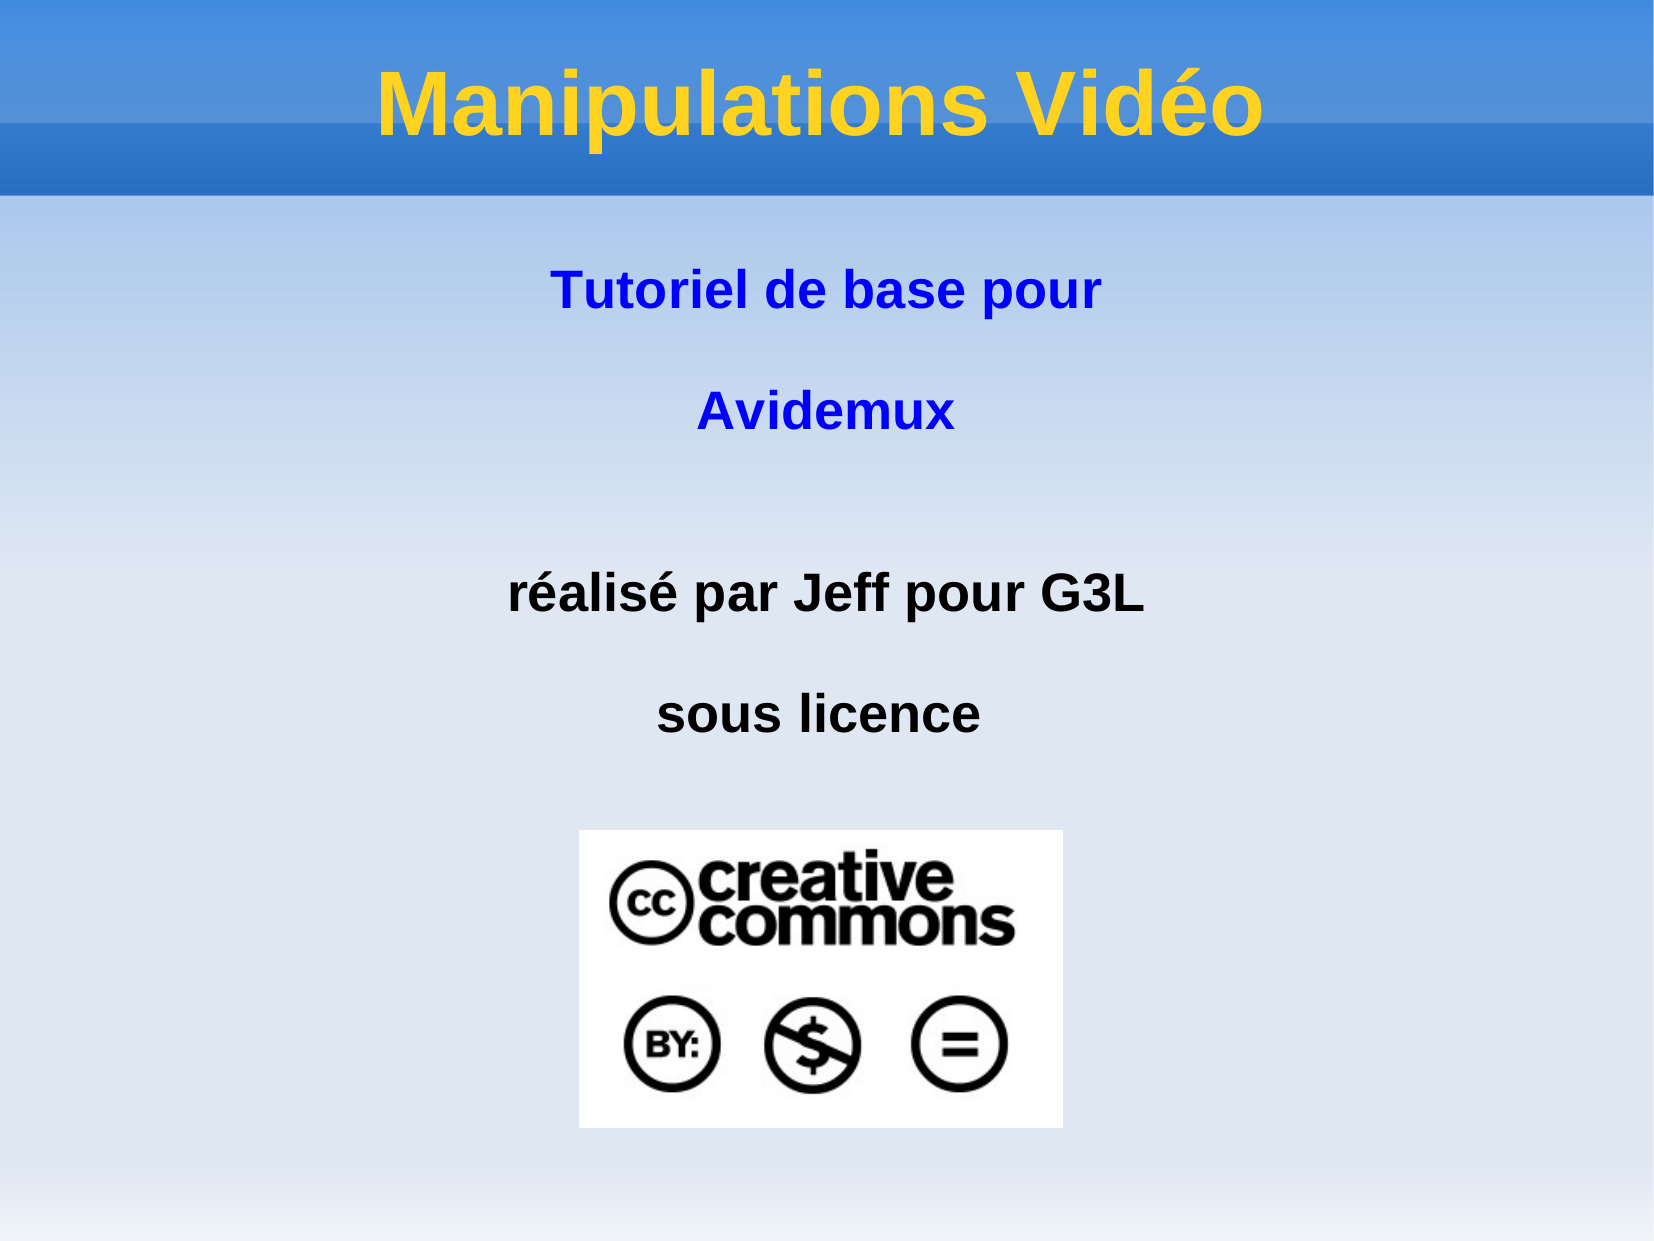

# Manipulations Vidéo
Tutoriel de base pour
Avidemux
réalisé par Jeff pour G3L
sous licence